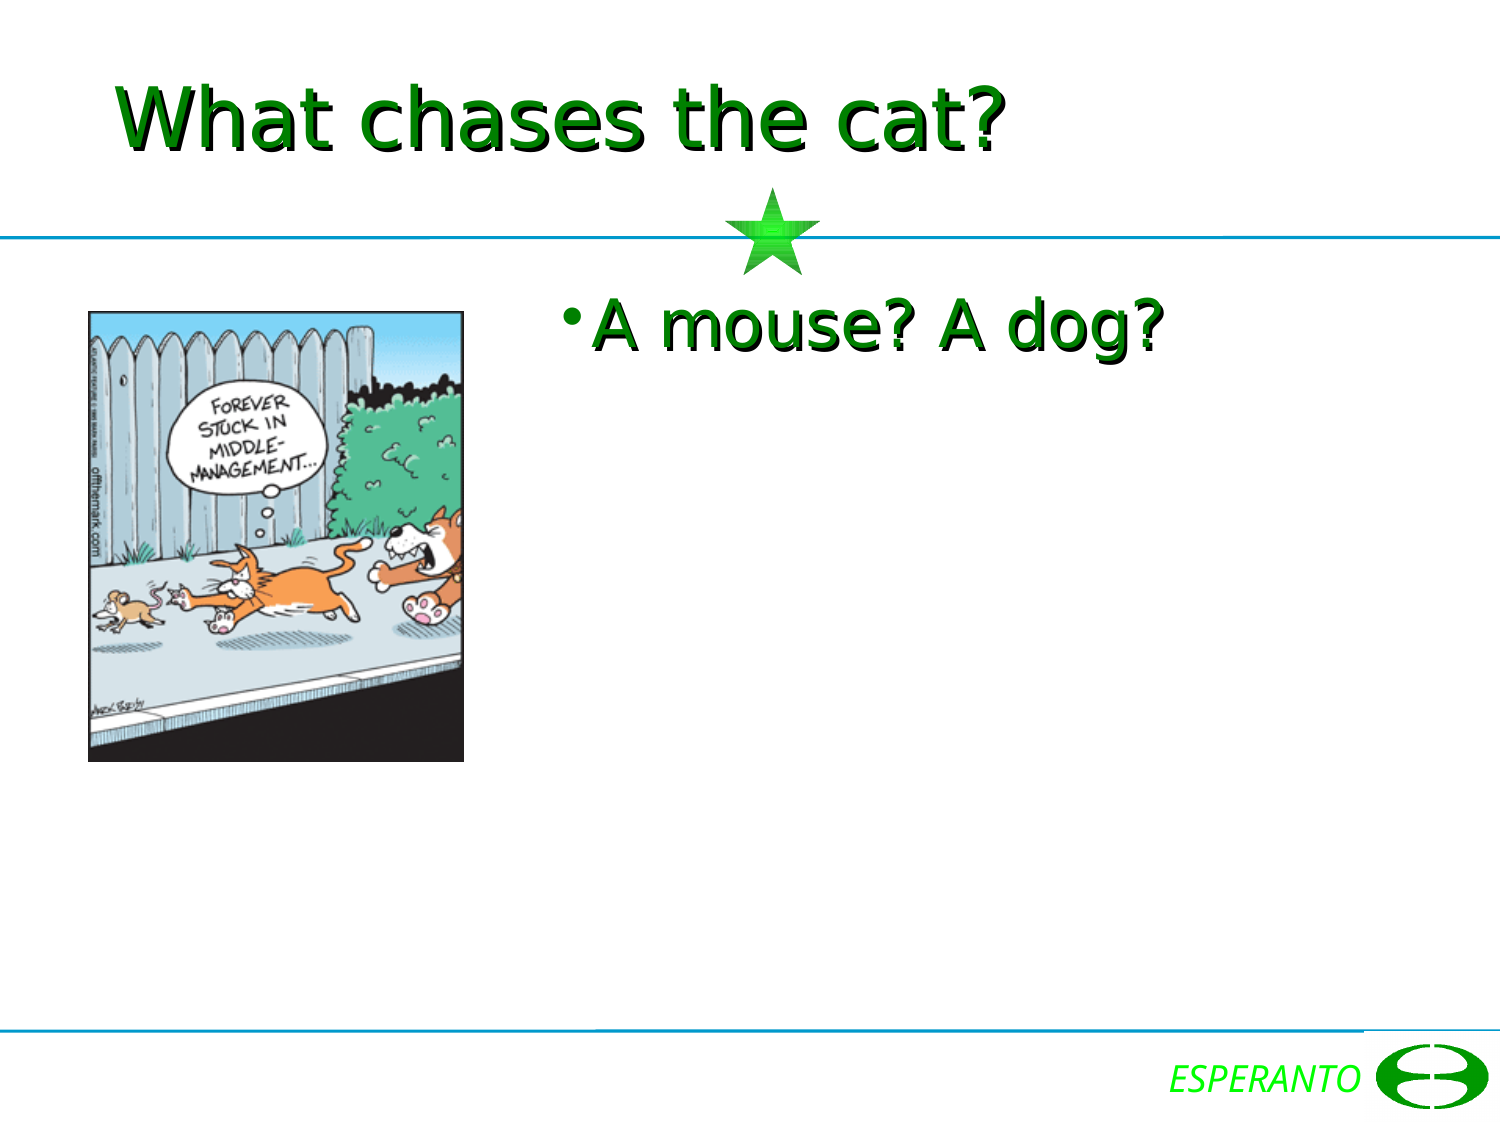

# What chases the cat?
A mouse? A dog?